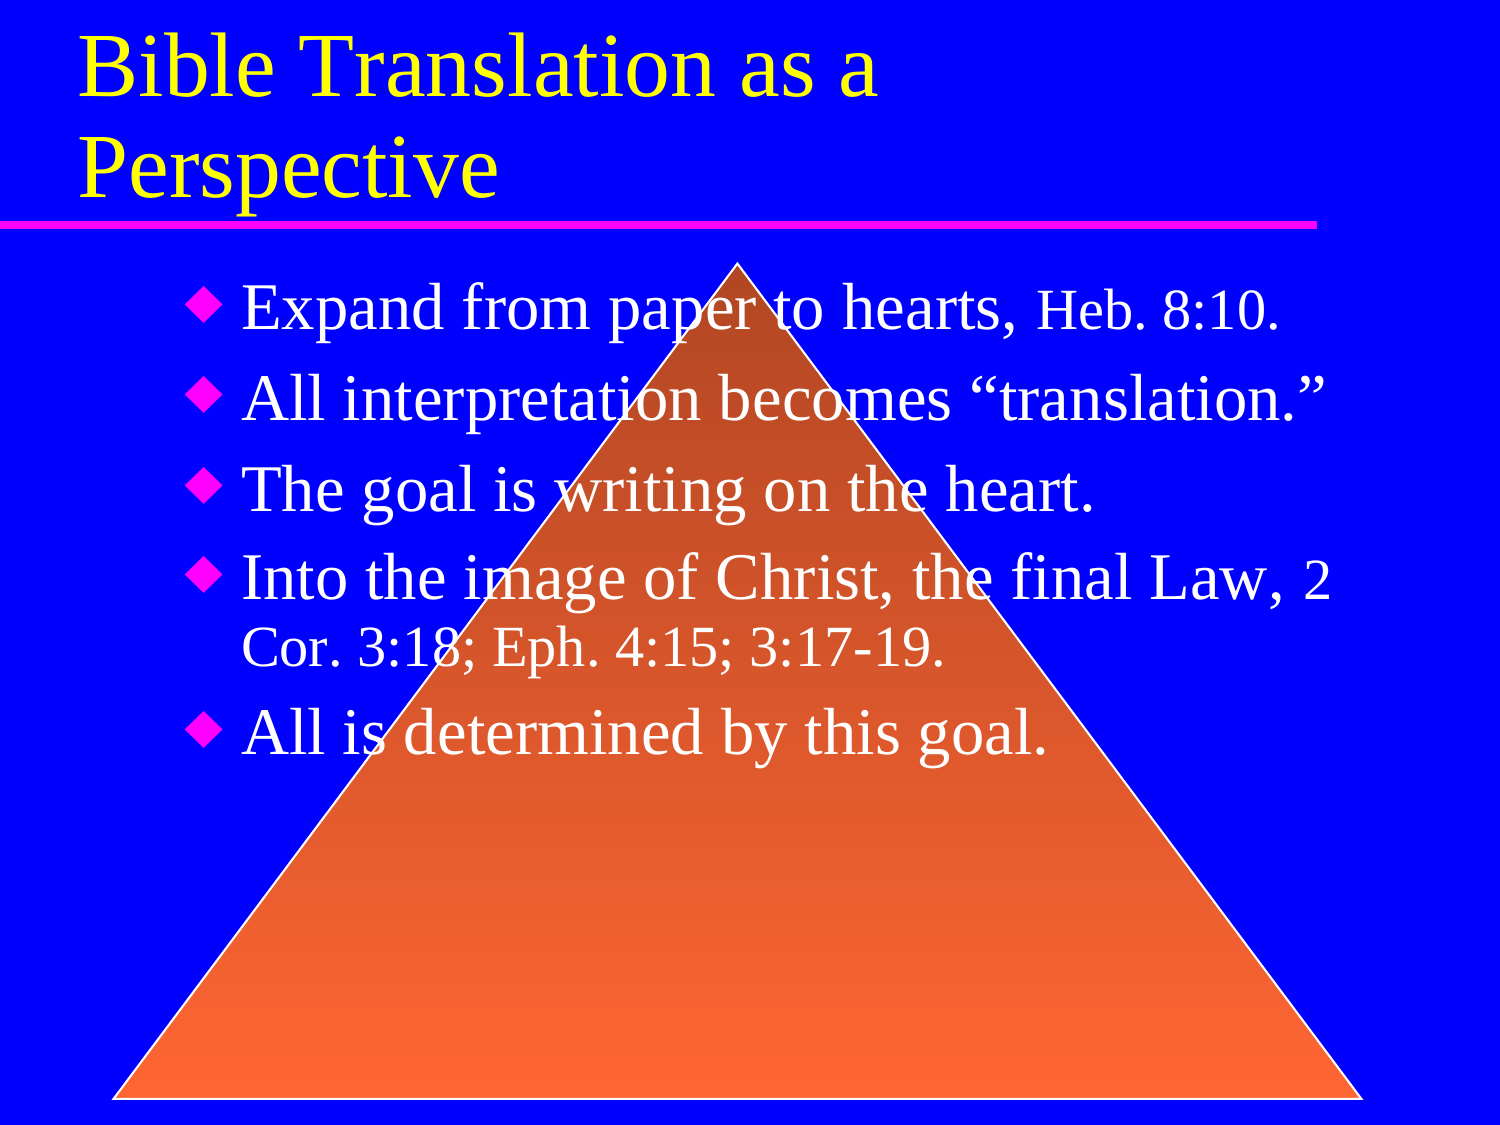

# Bible Translation as a Perspective
Expand from paper to hearts, Heb. 8:10.
All interpretation becomes “translation.”
The goal is writing on the heart.
Into the image of Christ, the final Law, 2 Cor. 3:18; Eph. 4:15; 3:17-19.
All is determined by this goal.